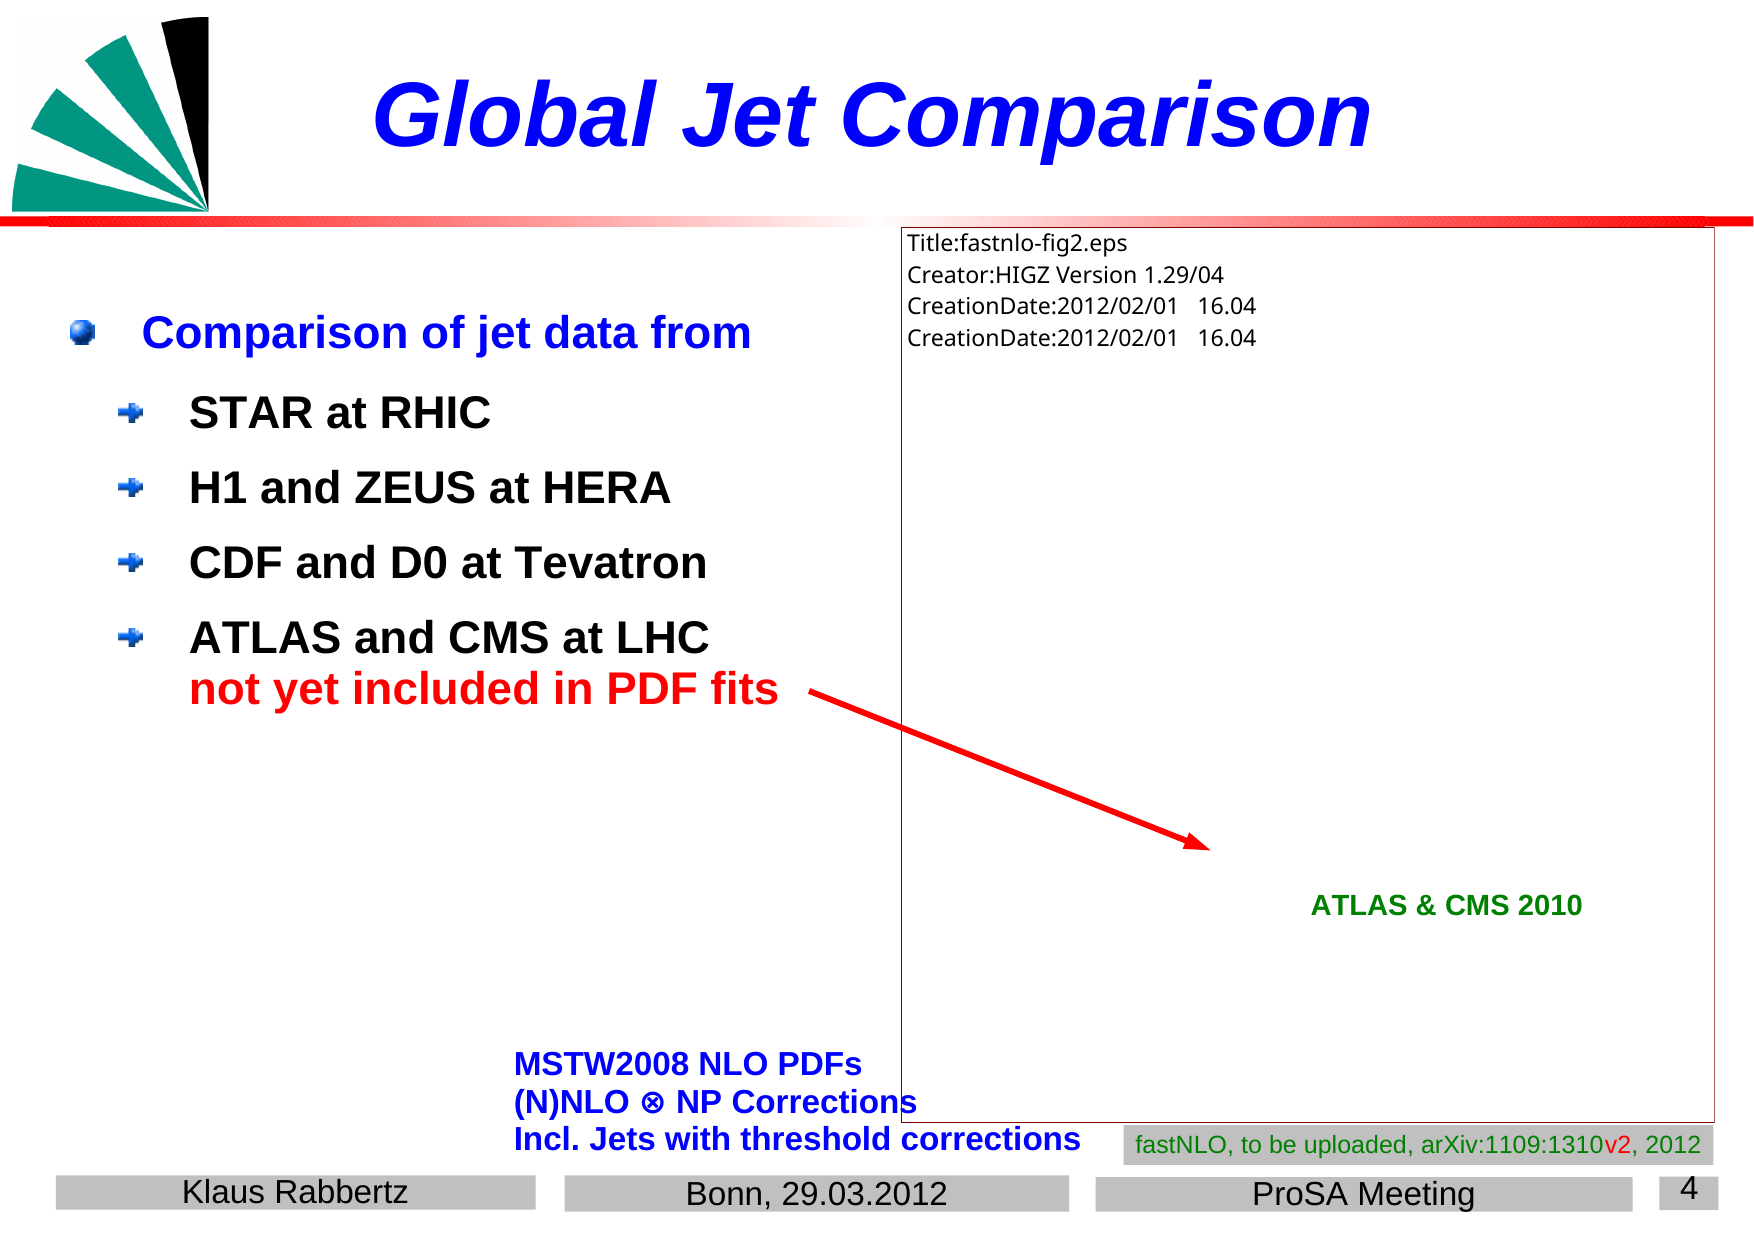

# Global Jet Comparison
Comparison of jet data from
STAR at RHIC
H1 and ZEUS at HERA
CDF and D0 at Tevatron
ATLAS and CMS at LHC not yet included in PDF fits
ATLAS & CMS 2010
MSTW2008 NLO PDFs
(N)NLO ⊗ NP Corrections
Incl. Jets with threshold corrections
fastNLO, to be uploaded, arXiv:1109:1310v2, 2012